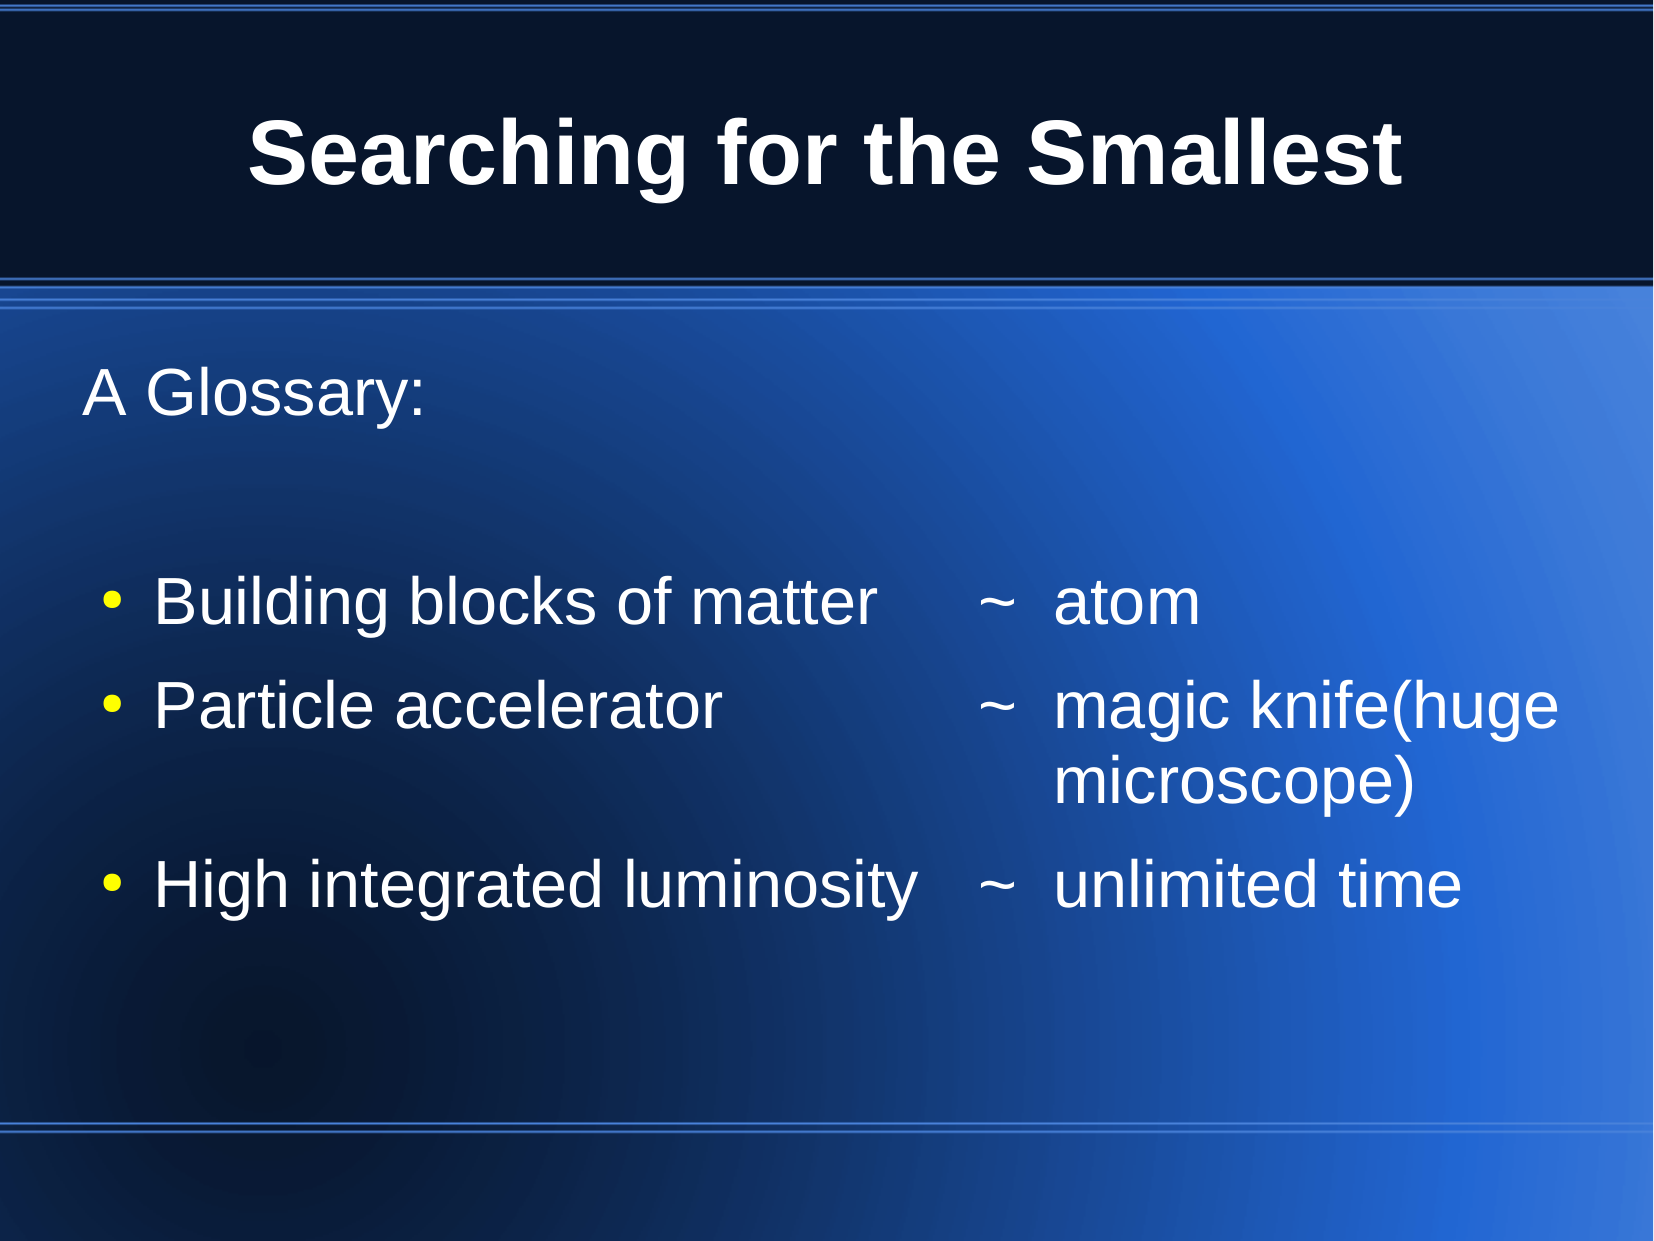

# Searching for the Smallest
A Glossary:
Building blocks of matter		~	atom
Particle accelerator				~	magic knife(huge 												microscope)
High integrated luminosity	~	unlimited time